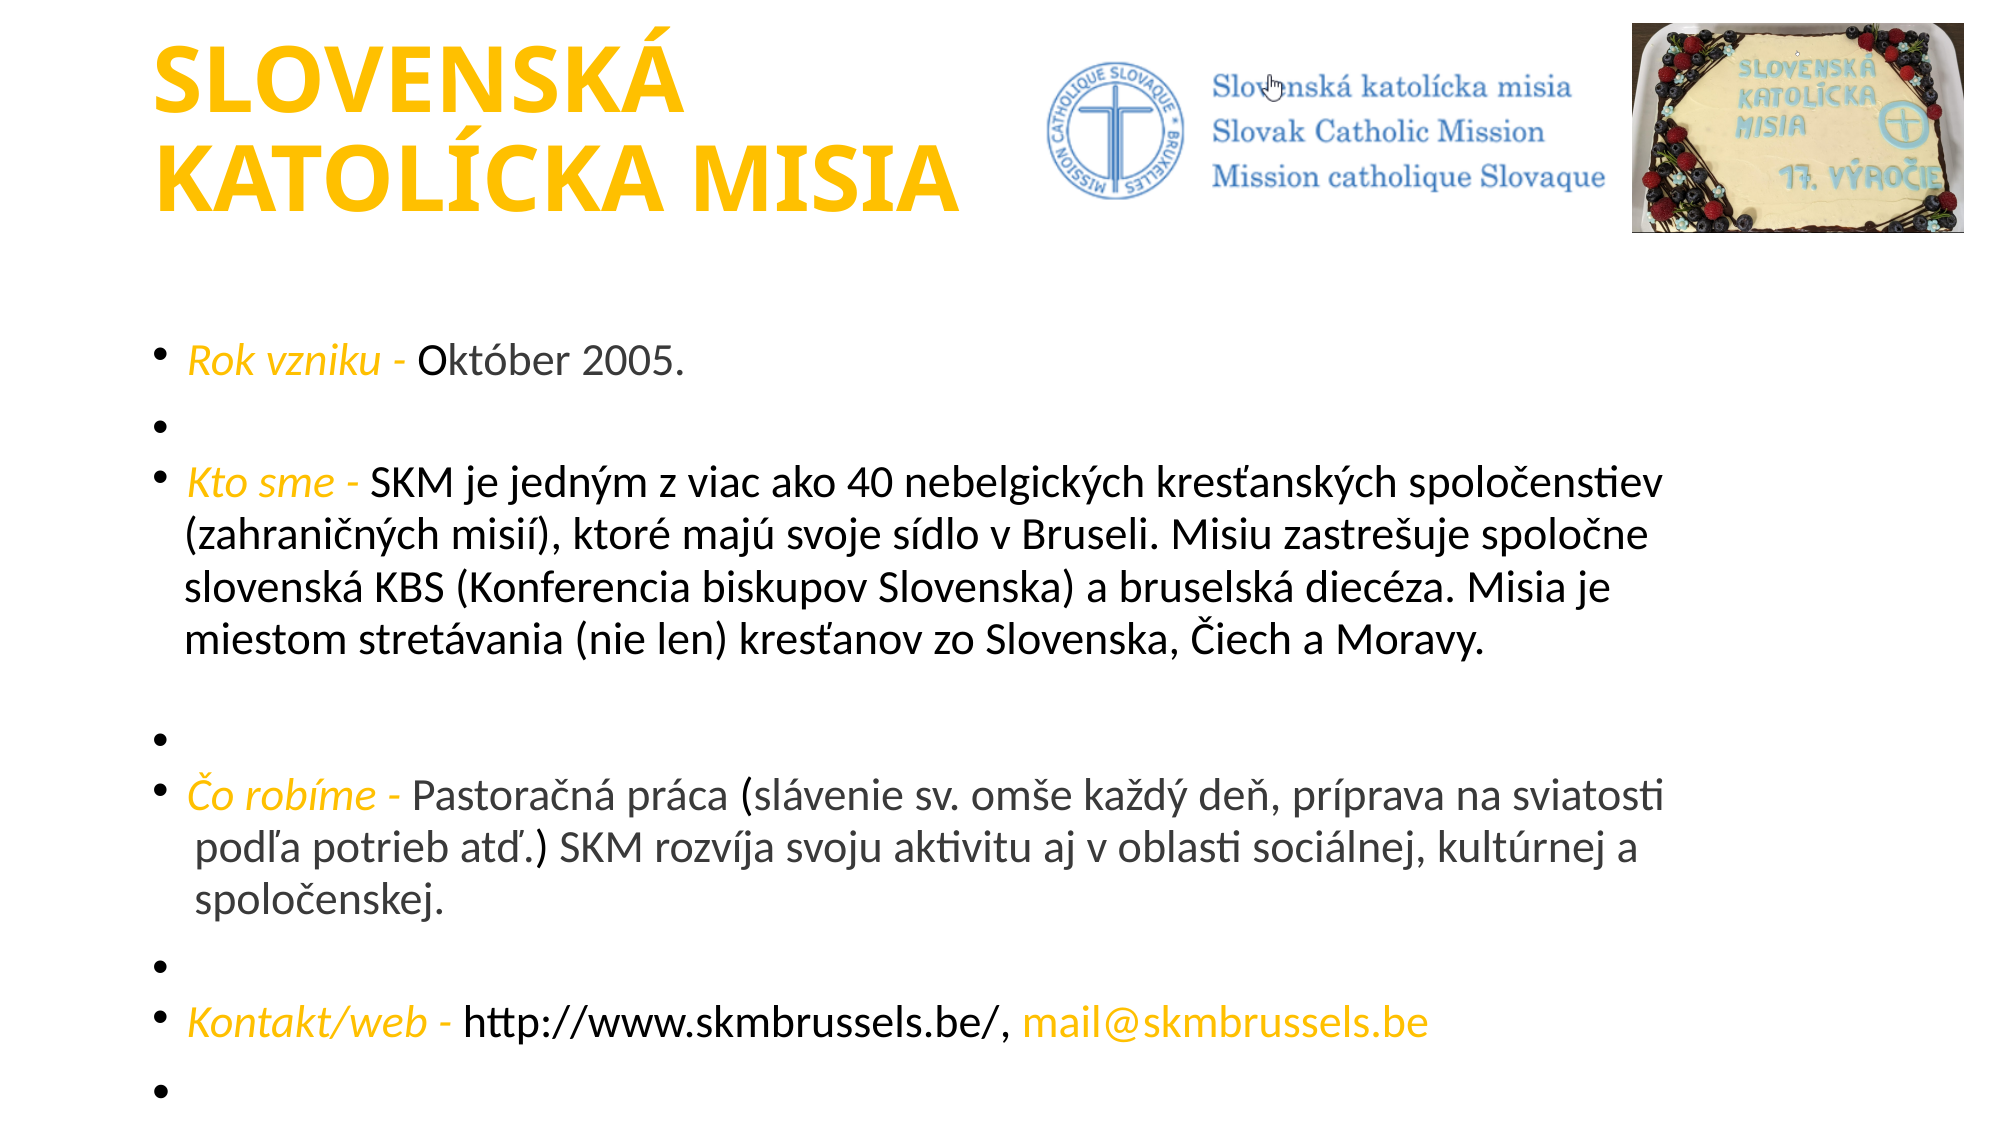

# SLOVENSKÁ KATOLÍCKA MISIA
Rok vzniku - Október 2005.
Kto sme - SKM je jedným z viac ako 40 nebelgických kresťanských spoločenstiev
 (zahraničných misií), ktoré majú svoje sídlo v Bruseli. Misiu zastrešuje spoločne
 slovenská KBS (Konferencia biskupov Slovenska) a bruselská diecéza. Misia je
 miestom stretávania (nie len) kresťanov zo Slovenska, Čiech a Moravy.
Čo robíme - Pastoračná práca (slávenie sv. omše každý deň, príprava na sviatosti
 podľa potrieb atď.) SKM rozvíja svoju aktivitu aj v oblasti sociálnej, kultúrnej a
 spoločenskej.
Kontakt/web - http://www.skmbrussels.be/, mail@skmbrussels.be